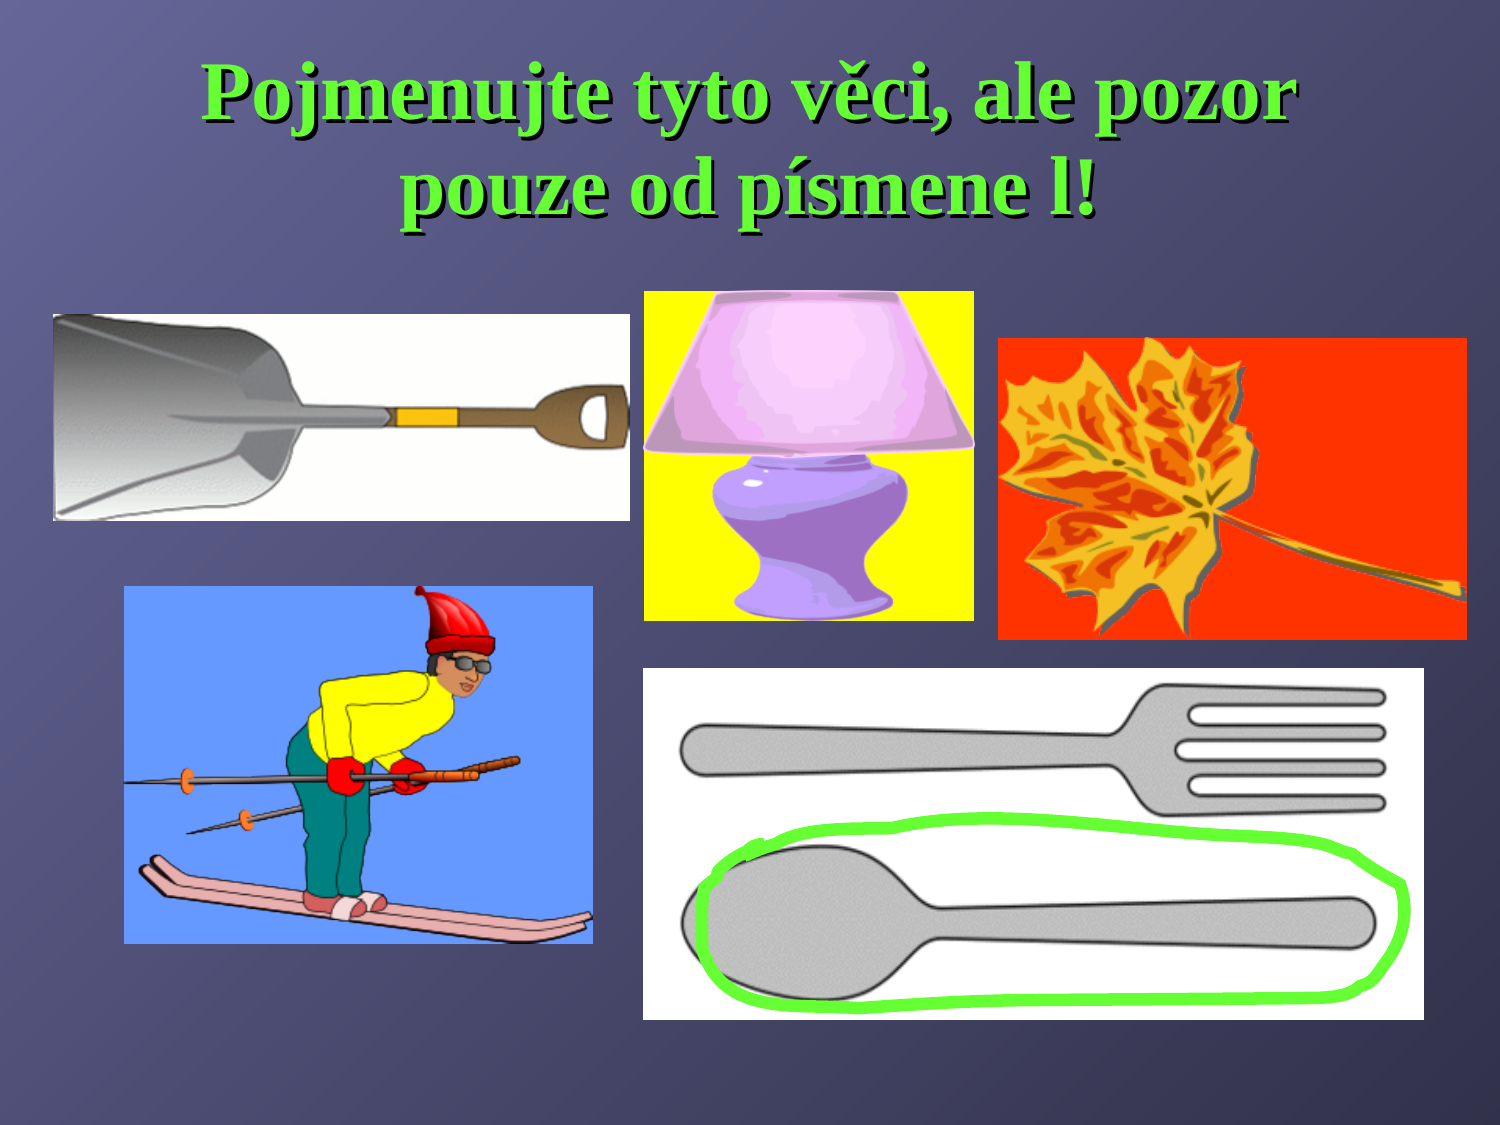

# Pojmenujte tyto věci, ale pozor pouze od písmene l!